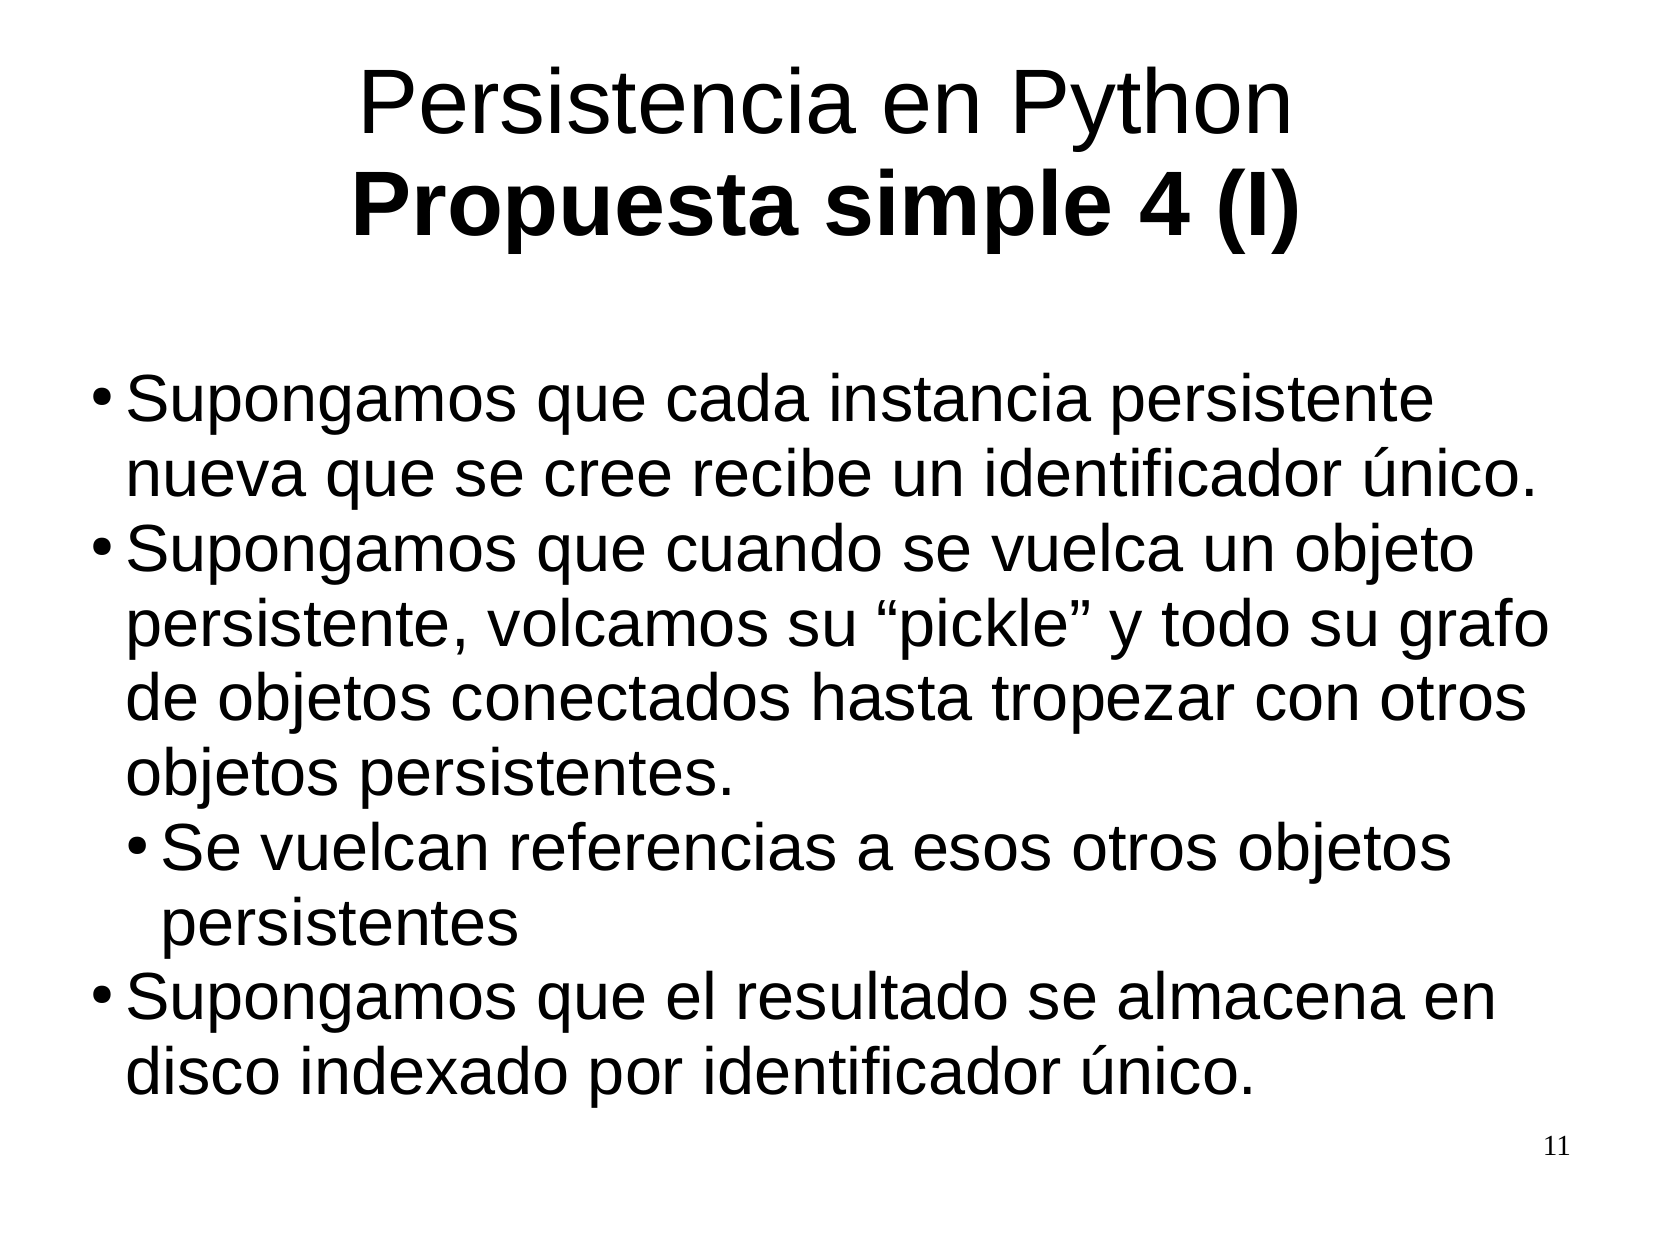

# Persistencia en Python Propuesta simple 4 (I)
Supongamos que cada instancia persistente nueva que se cree recibe un identificador único.
Supongamos que cuando se vuelca un objeto persistente, volcamos su “pickle” y todo su grafo de objetos conectados hasta tropezar con otros objetos persistentes.
Se vuelcan referencias a esos otros objetos persistentes
Supongamos que el resultado se almacena en disco indexado por identificador único.
11